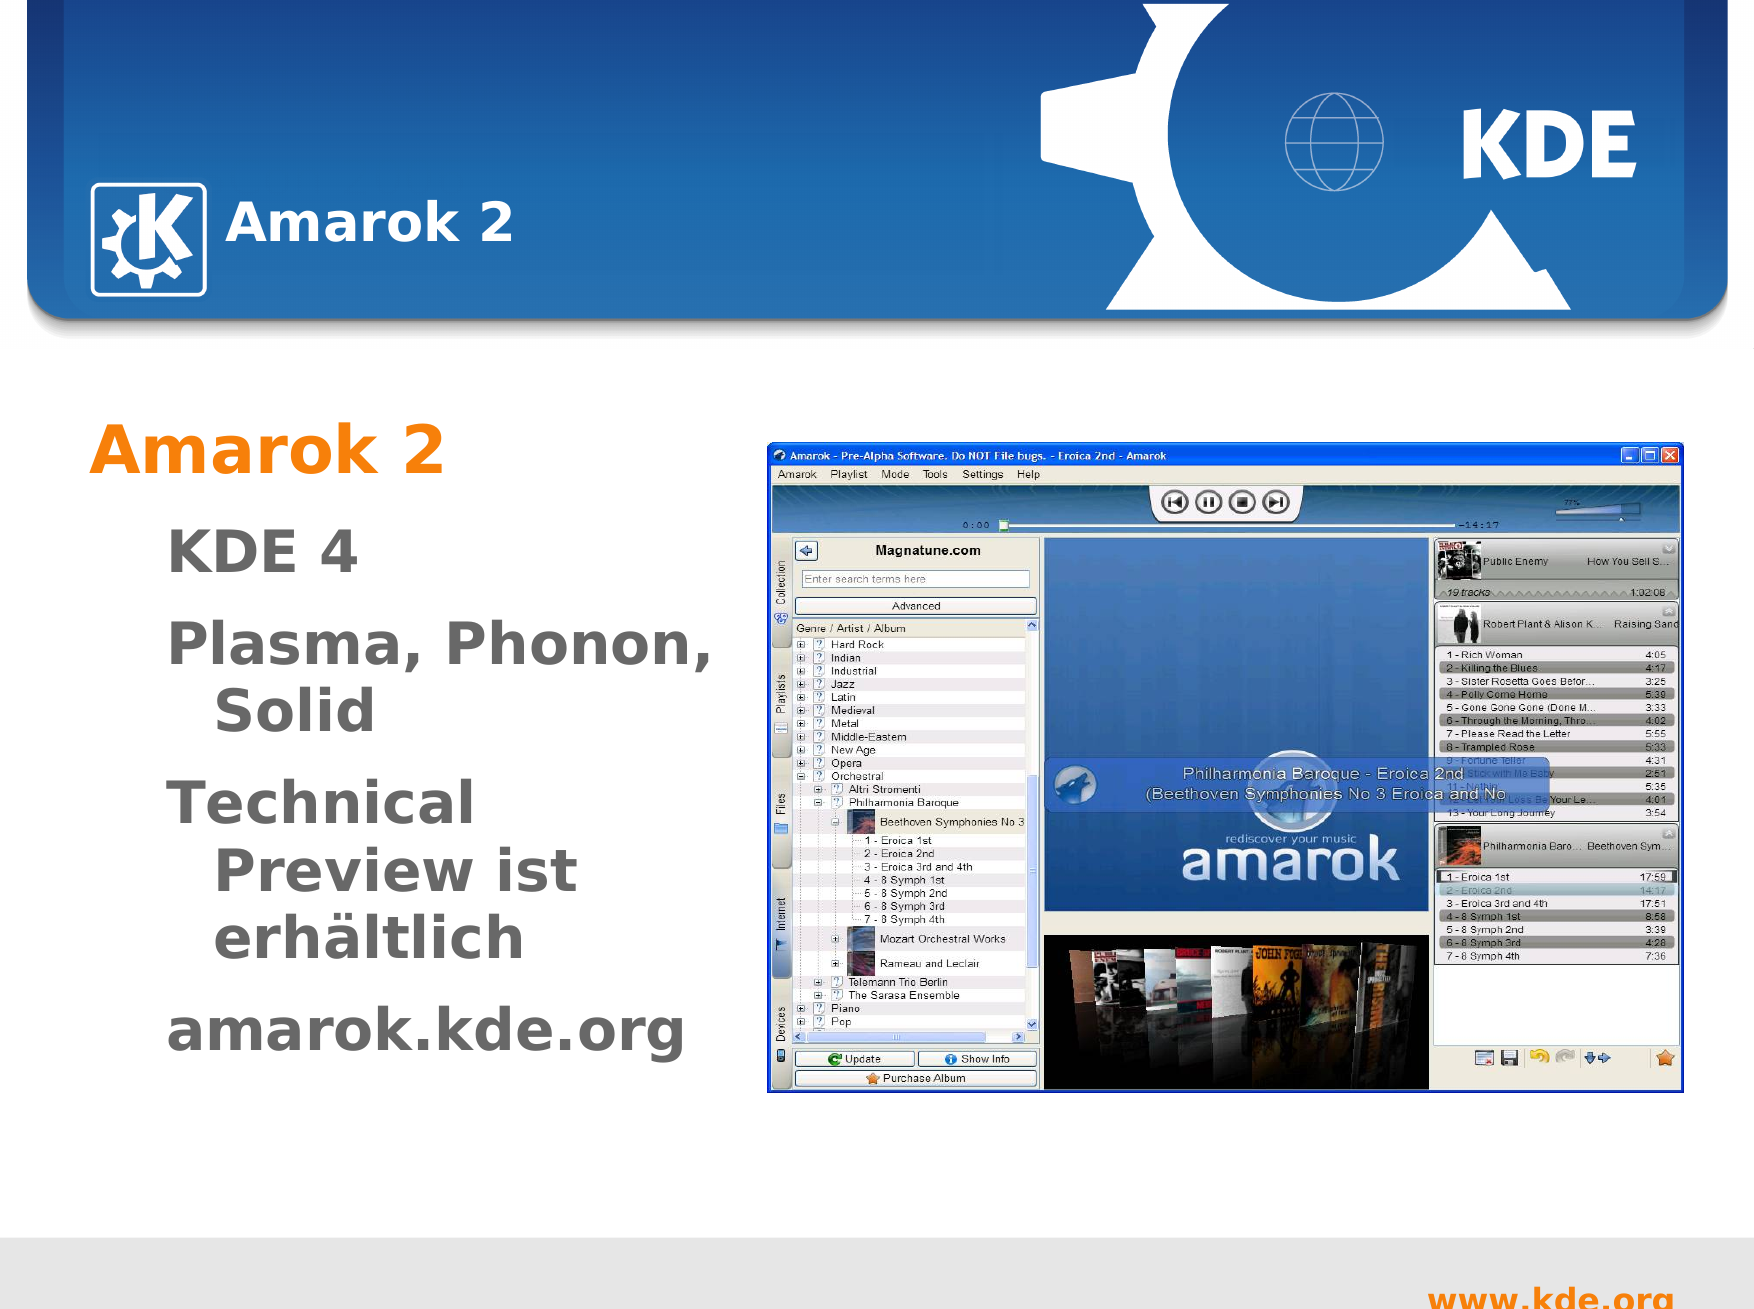

# Amarok 2
Amarok 2
KDE 4
Plasma, Phonon, Solid
Technical Preview ist erhältlich
amarok.kde.org